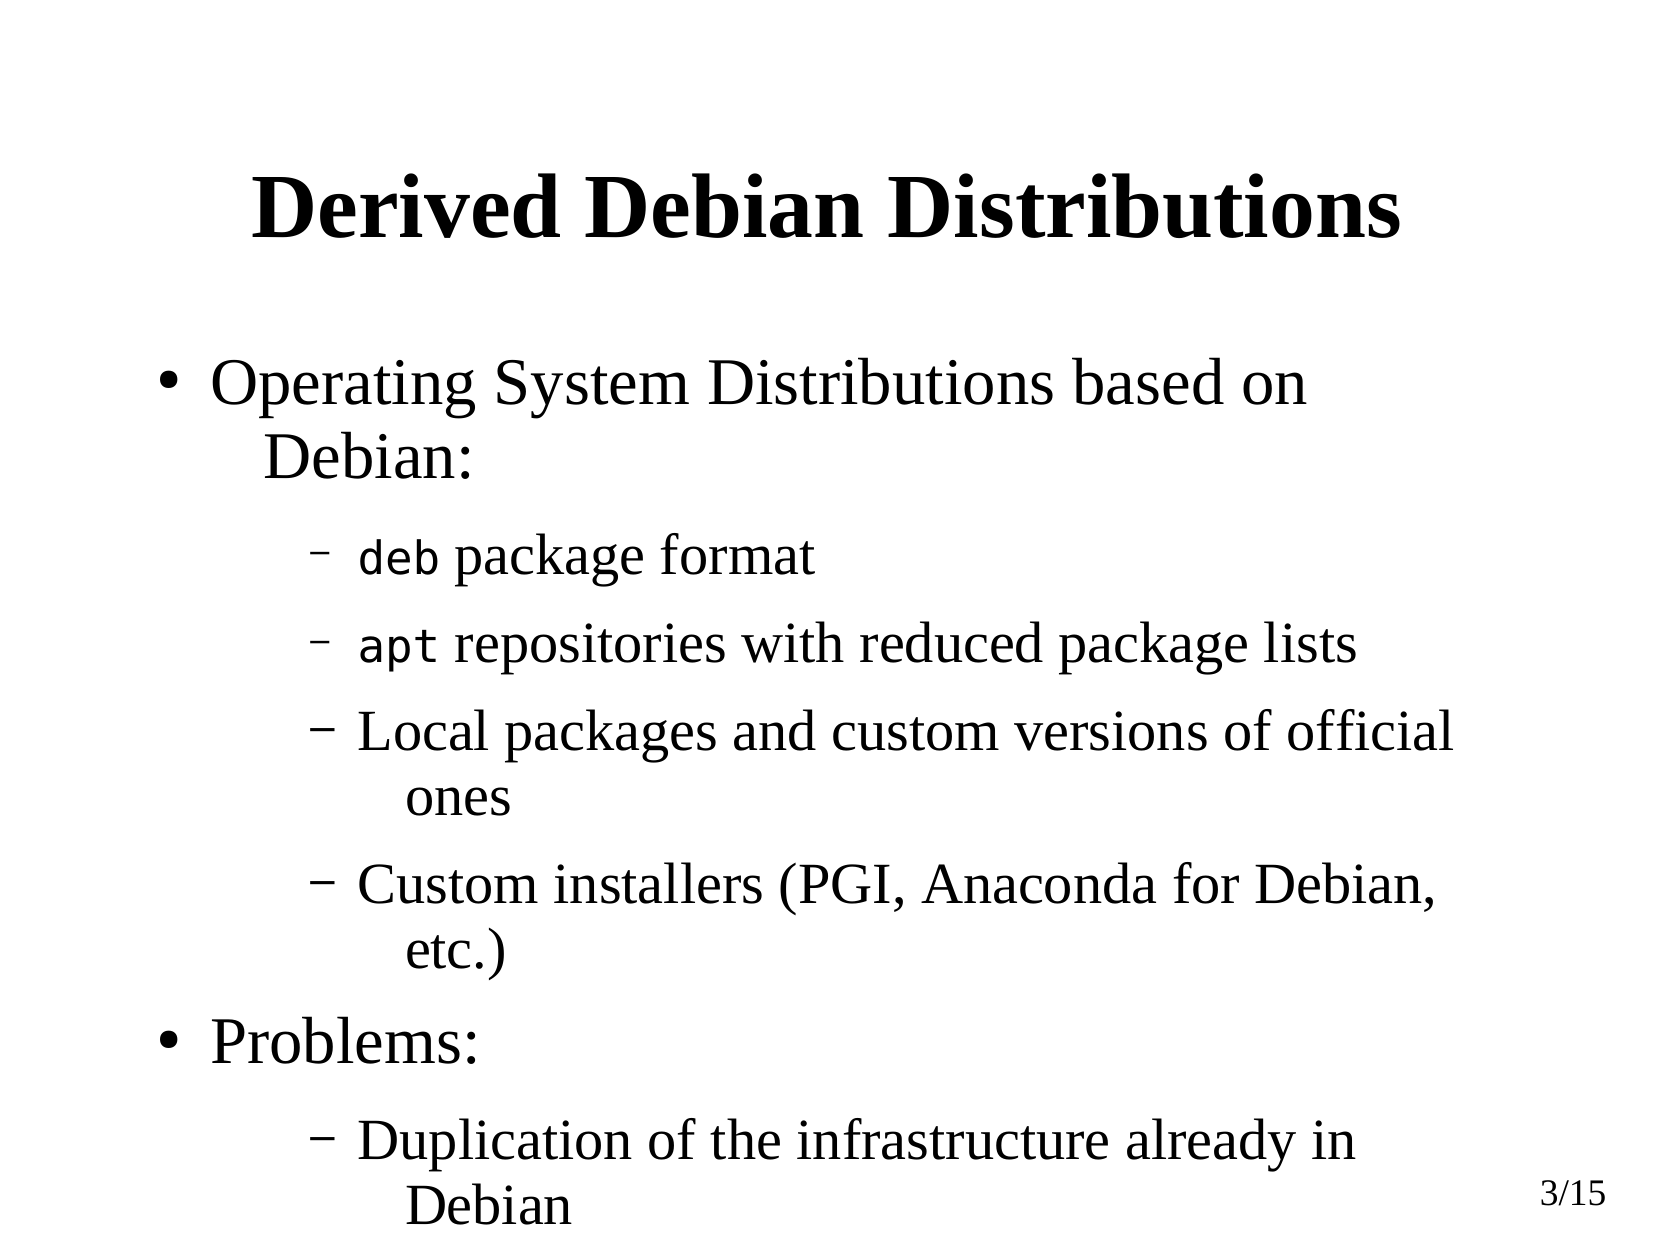

# Derived Debian Distributions
Operating System Distributions based on Debian:
deb package format
apt repositories with reduced package lists
Local packages and custom versions of official ones
Custom installers (PGI, Anaconda for Debian, etc.)
Problems:
Duplication of the infrastructure already in Debian
Packages don't have to be Policy Compliant
Local changes don't come back to Debian